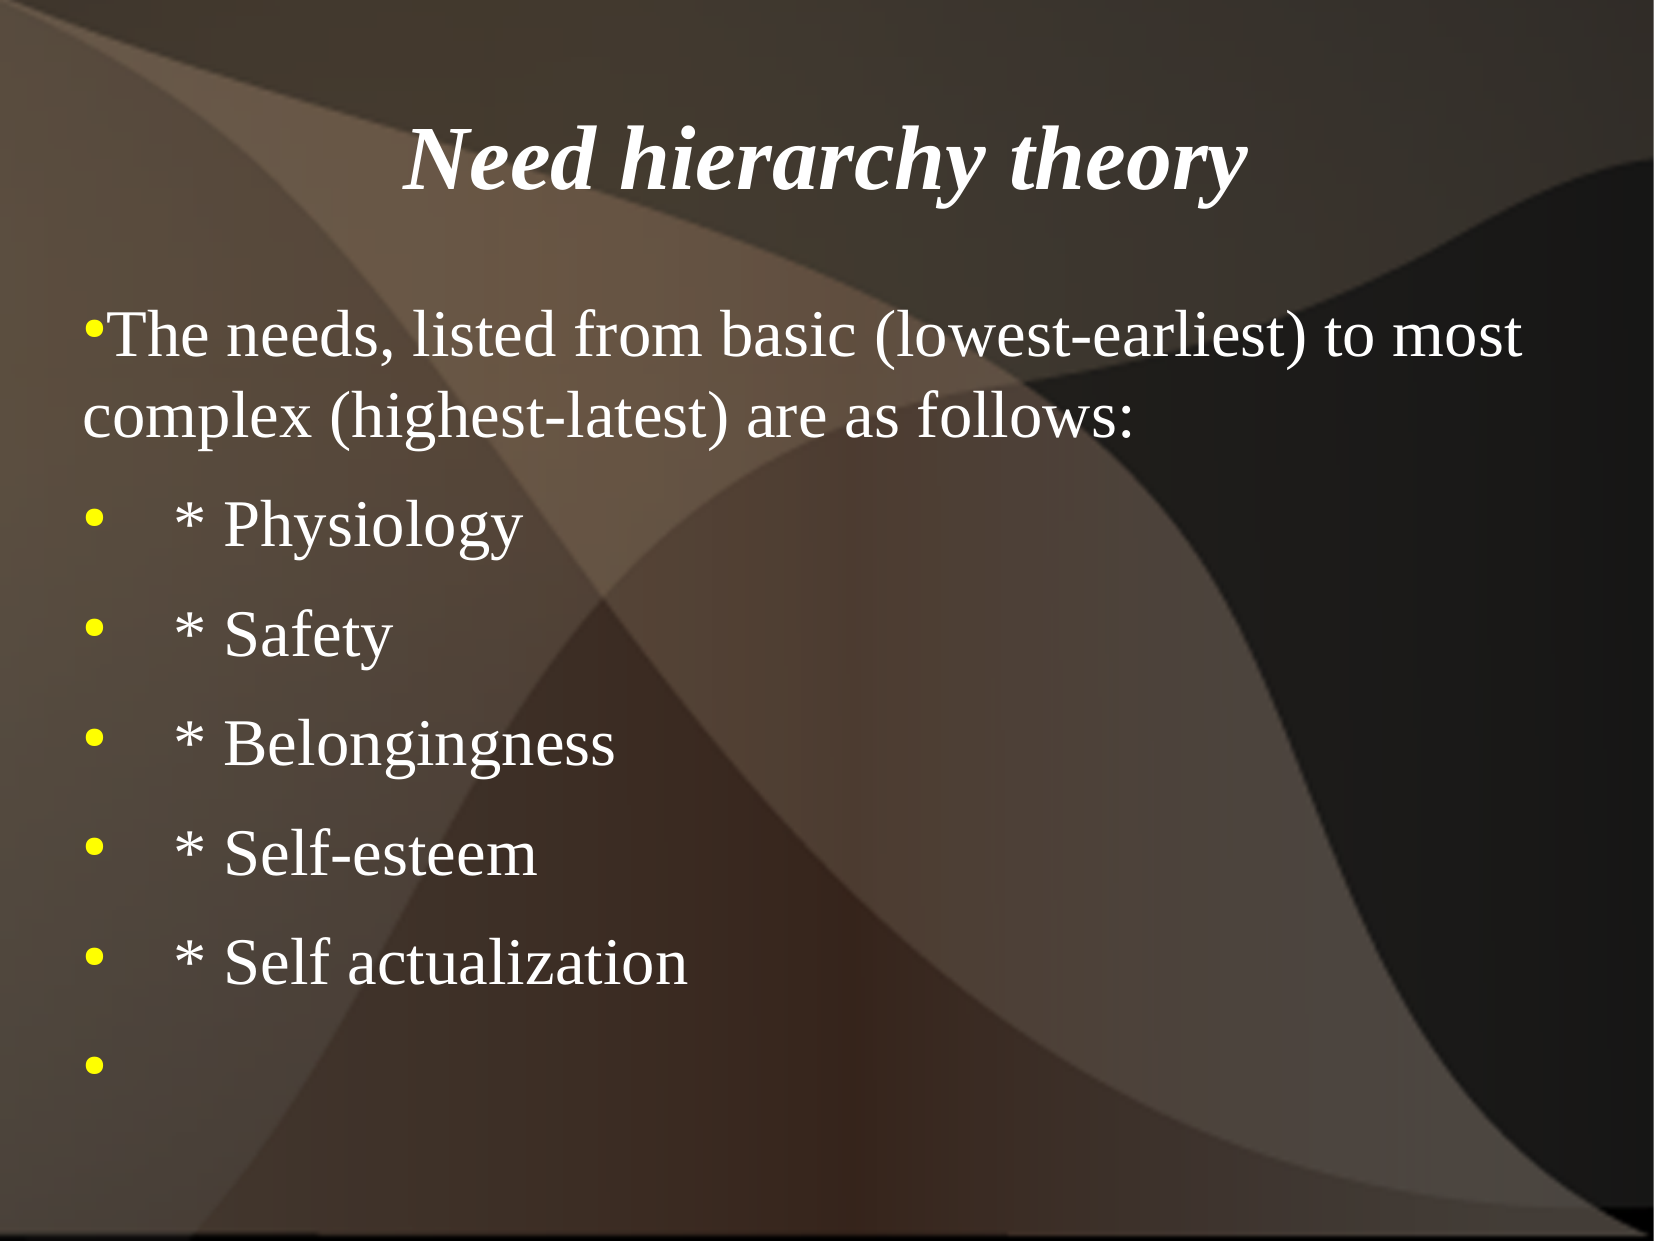

# Need hierarchy theory
The needs, listed from basic (lowest-earliest) to most complex (highest-latest) are as follows:
 * Physiology
 * Safety
 * Belongingness
 * Self-esteem
 * Self actualization